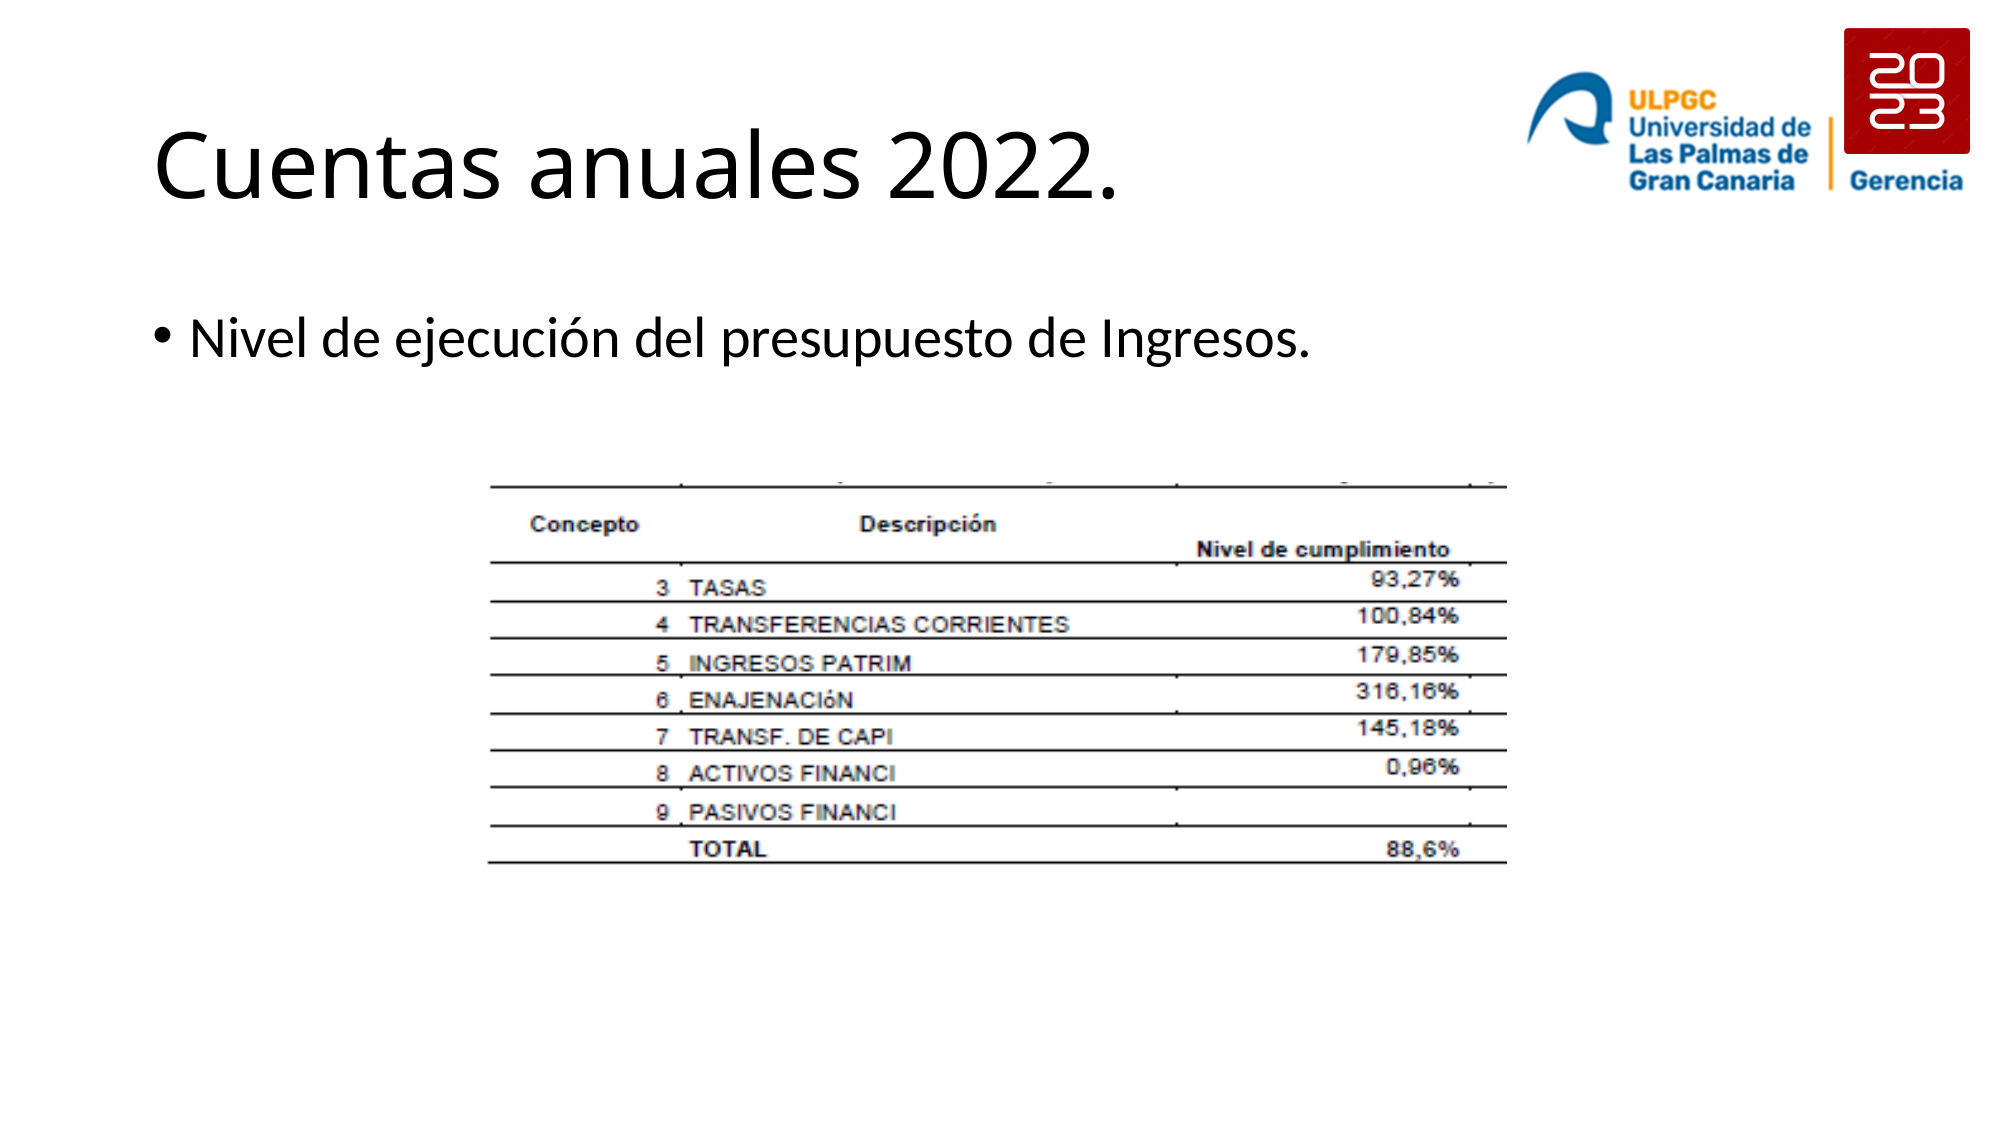

# Cuentas anuales 2022.
Nivel de ejecución del presupuesto de Ingresos.